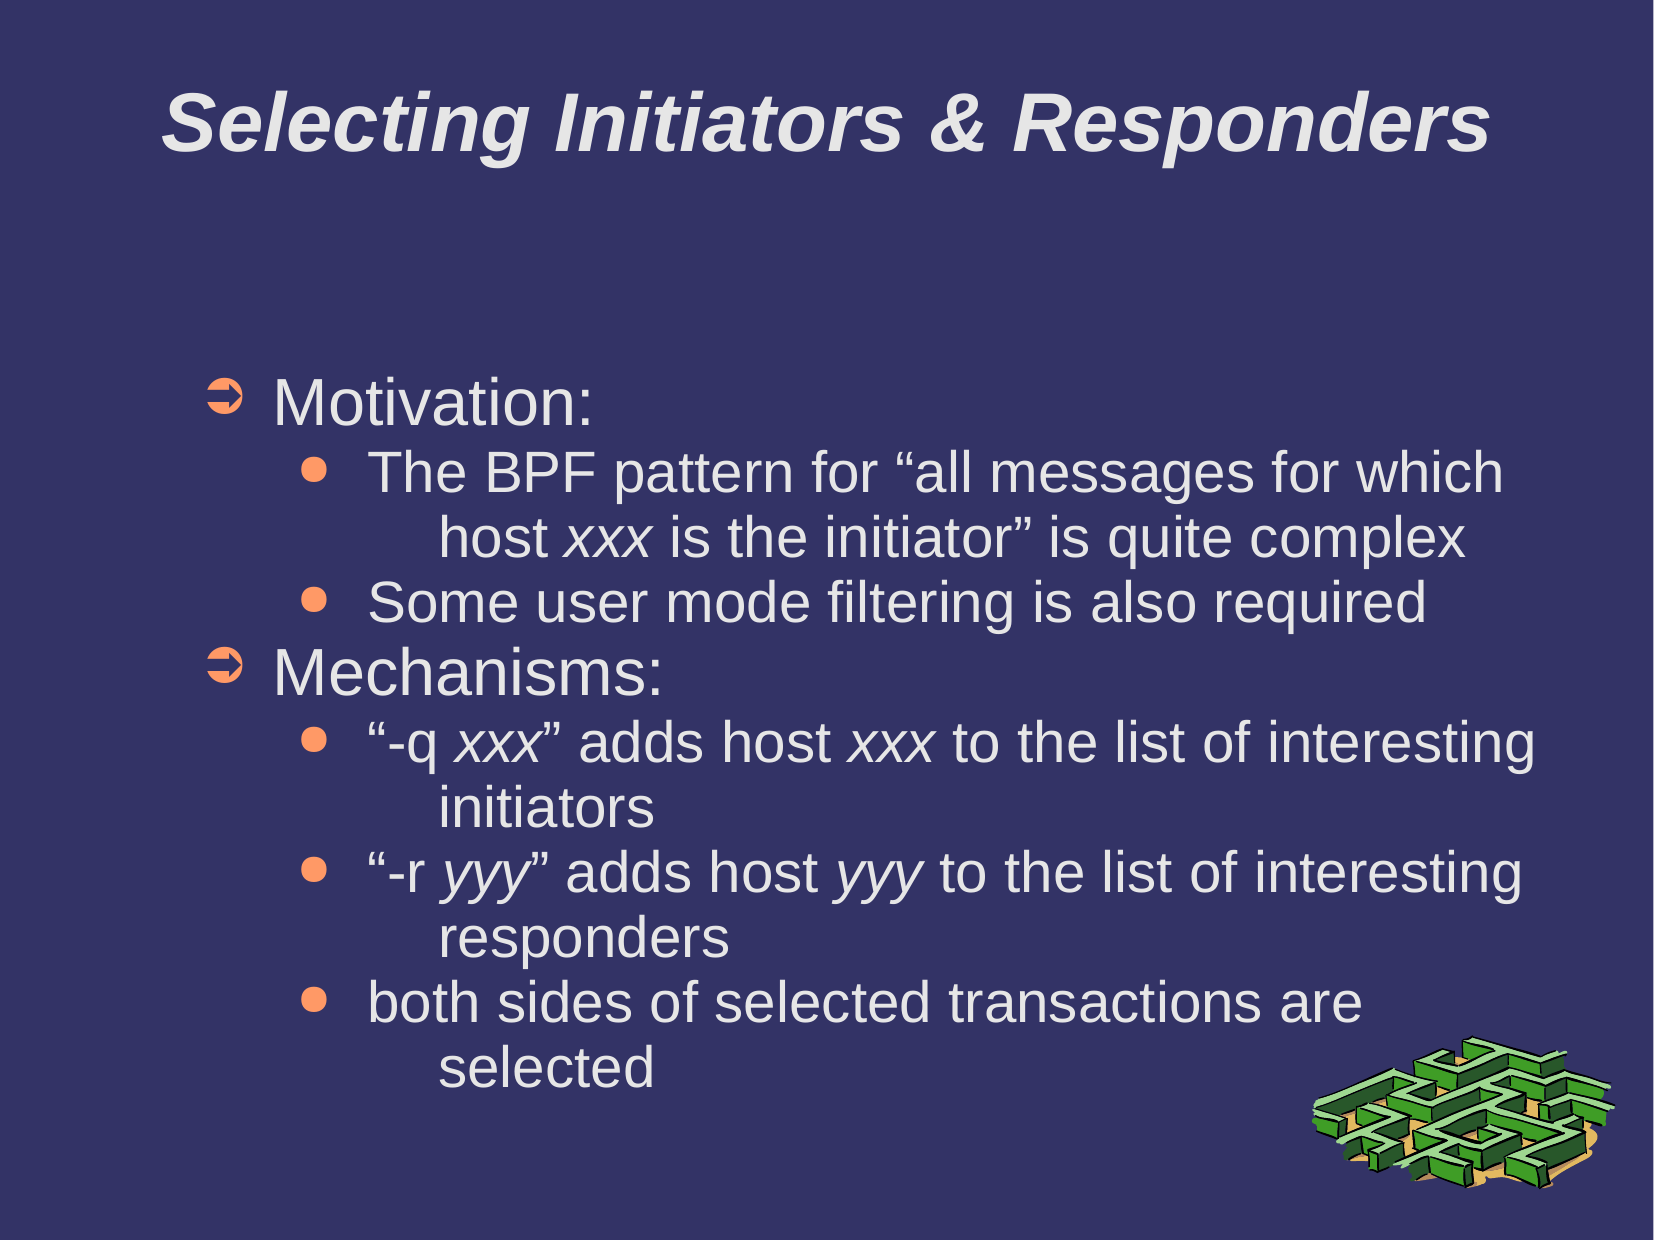

# Selecting Initiators & Responders
Motivation:
The BPF pattern for “all messages for which host xxx is the initiator” is quite complex
Some user mode filtering is also required
Mechanisms:
“-q xxx” adds host xxx to the list of interesting initiators
“-r yyy” adds host yyy to the list of interesting responders
both sides of selected transactions are selected